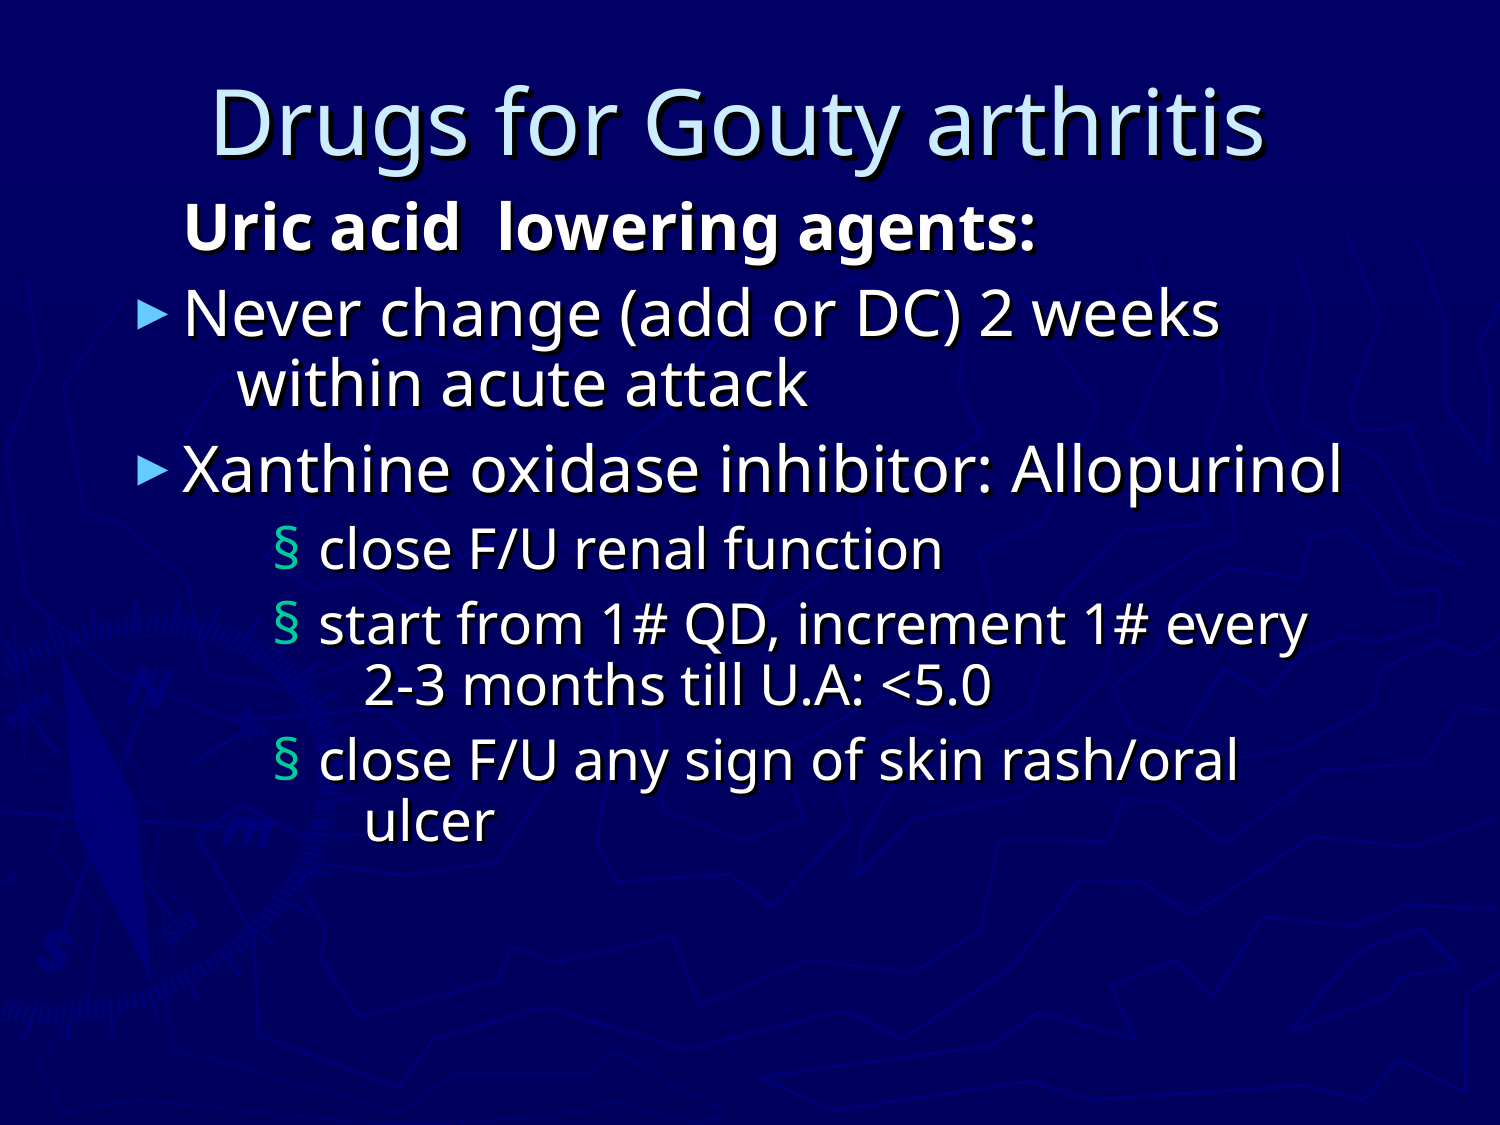

# Drugs for Gouty arthritis
Uric acid lowering agents:
Never change (add or DC) 2 weeks within acute attack
Xanthine oxidase inhibitor: Allopurinol
close F/U renal function
start from 1# QD, increment 1# every 2-3 months till U.A: <5.0
close F/U any sign of skin rash/oral ulcer